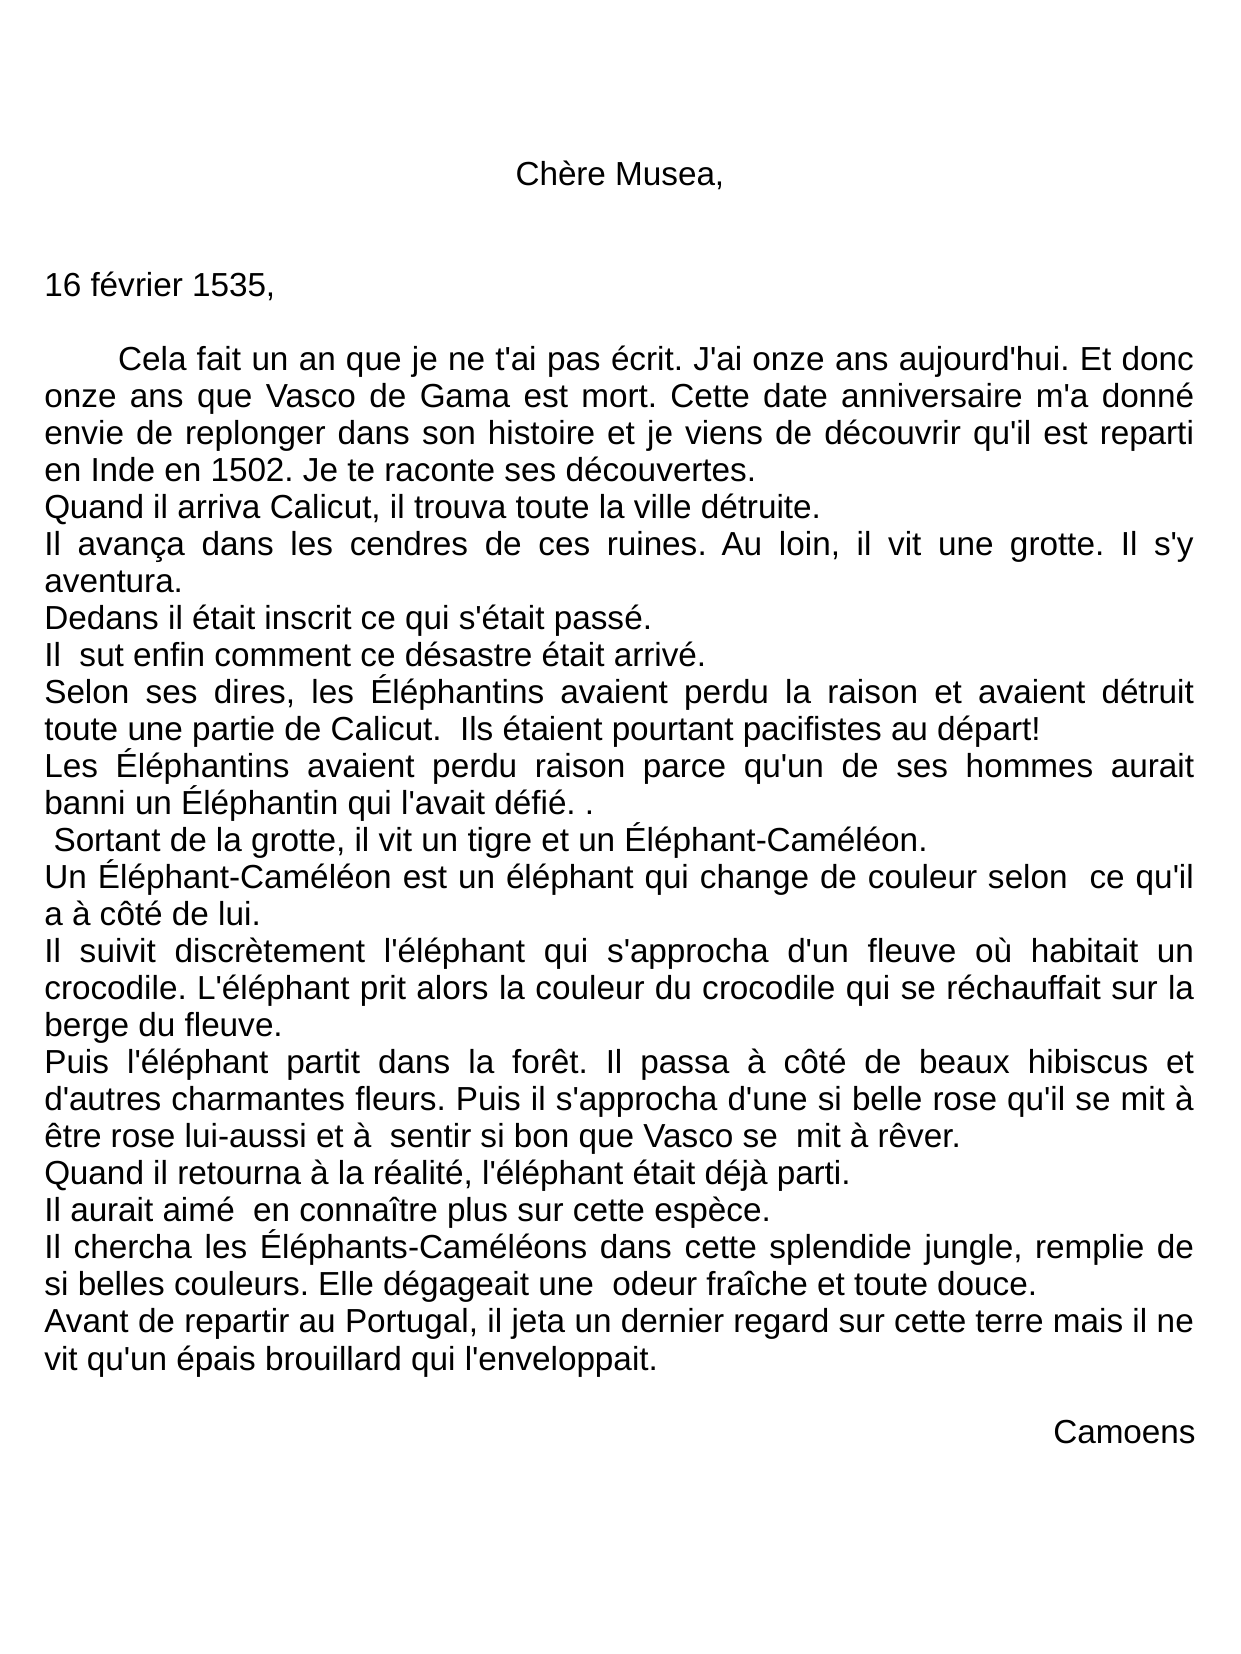

Chère Musea,
16 février 1535,
	Cela fait un an que je ne t'ai pas écrit. J'ai onze ans aujourd'hui. Et donc onze ans que Vasco de Gama est mort. Cette date anniversaire m'a donné envie de replonger dans son histoire et je viens de découvrir qu'il est reparti en Inde en 1502. Je te raconte ses découvertes.
Quand il arriva Calicut, il trouva toute la ville détruite.
Il avança dans les cendres de ces ruines. Au loin, il vit une grotte. Il s'y aventura.
Dedans il était inscrit ce qui s'était passé.
Il sut enfin comment ce désastre était arrivé.
Selon ses dires, les Éléphantins avaient perdu la raison et avaient détruit toute une partie de Calicut. Ils étaient pourtant pacifistes au départ!
Les Éléphantins avaient perdu raison parce qu'un de ses hommes aurait banni un Éléphantin qui l'avait défié. .
 Sortant de la grotte, il vit un tigre et un Éléphant-Caméléon.
Un Éléphant-Caméléon est un éléphant qui change de couleur selon ce qu'il a à côté de lui.
Il suivit discrètement l'éléphant qui s'approcha d'un fleuve où habitait un crocodile. L'éléphant prit alors la couleur du crocodile qui se réchauffait sur la berge du fleuve.
Puis l'éléphant partit dans la forêt. Il passa à côté de beaux hibiscus et d'autres charmantes fleurs. Puis il s'approcha d'une si belle rose qu'il se mit à être rose lui-aussi et à sentir si bon que Vasco se mit à rêver.
Quand il retourna à la réalité, l'éléphant était déjà parti.
Il aurait aimé en connaître plus sur cette espèce.
Il chercha les Éléphants-Caméléons dans cette splendide jungle, remplie de si belles couleurs. Elle dégageait une odeur fraîche et toute douce.
Avant de repartir au Portugal, il jeta un dernier regard sur cette terre mais il ne vit qu'un épais brouillard qui l'enveloppait.
Camoens